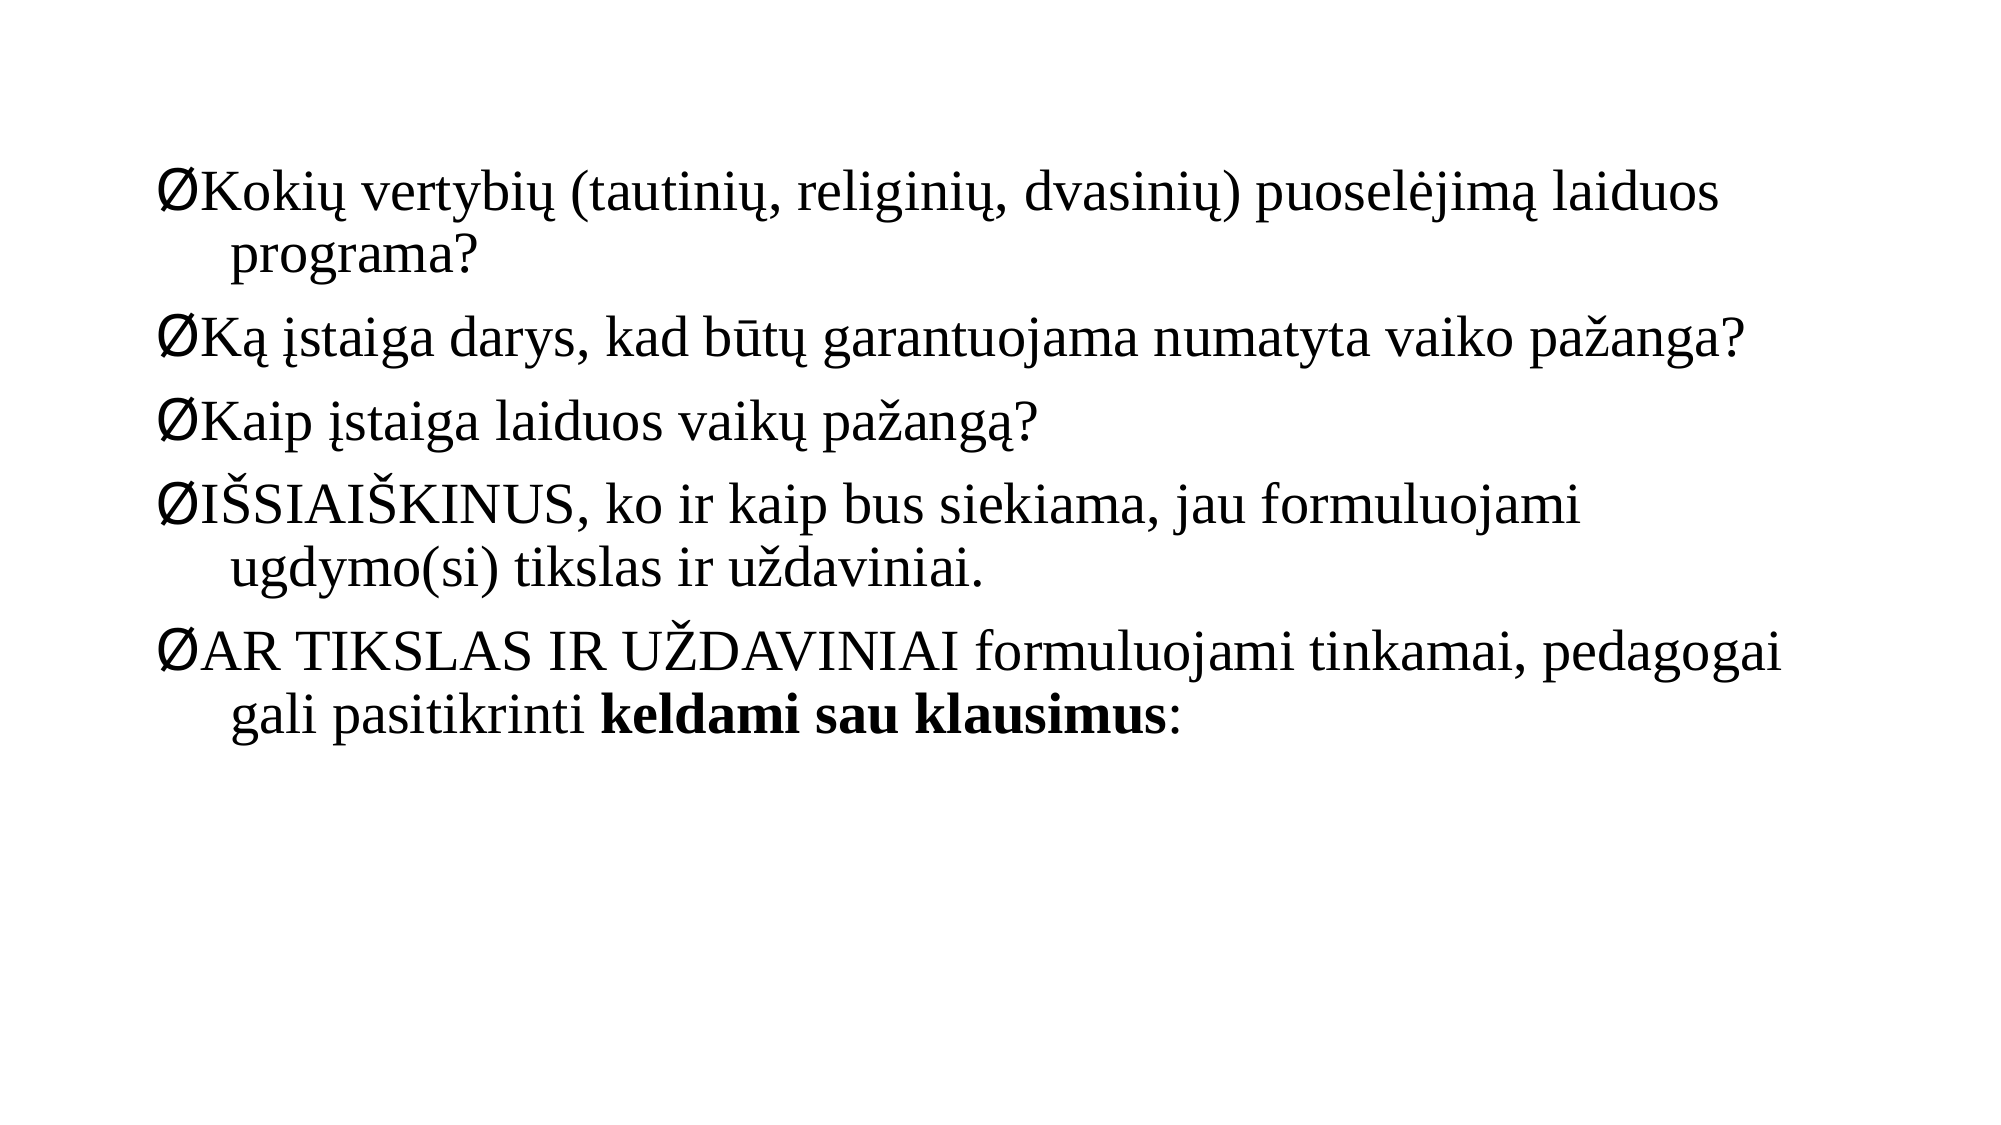

# Kokių vertybių (tautinių, religinių, dvasinių) puoselėjimą laiduos programa?
Ką įstaiga darys, kad būtų garantuojama numatyta vaiko pažanga?
Kaip įstaiga laiduos vaikų pažangą?
IŠSIAIŠKINUS, ko ir kaip bus siekiama, jau formuluojami ugdymo(si) tikslas ir uždaviniai.
AR TIKSLAS IR UŽDAVINIAI formuluojami tinkamai, pedagogai gali pasitikrinti keldami sau klausimus: